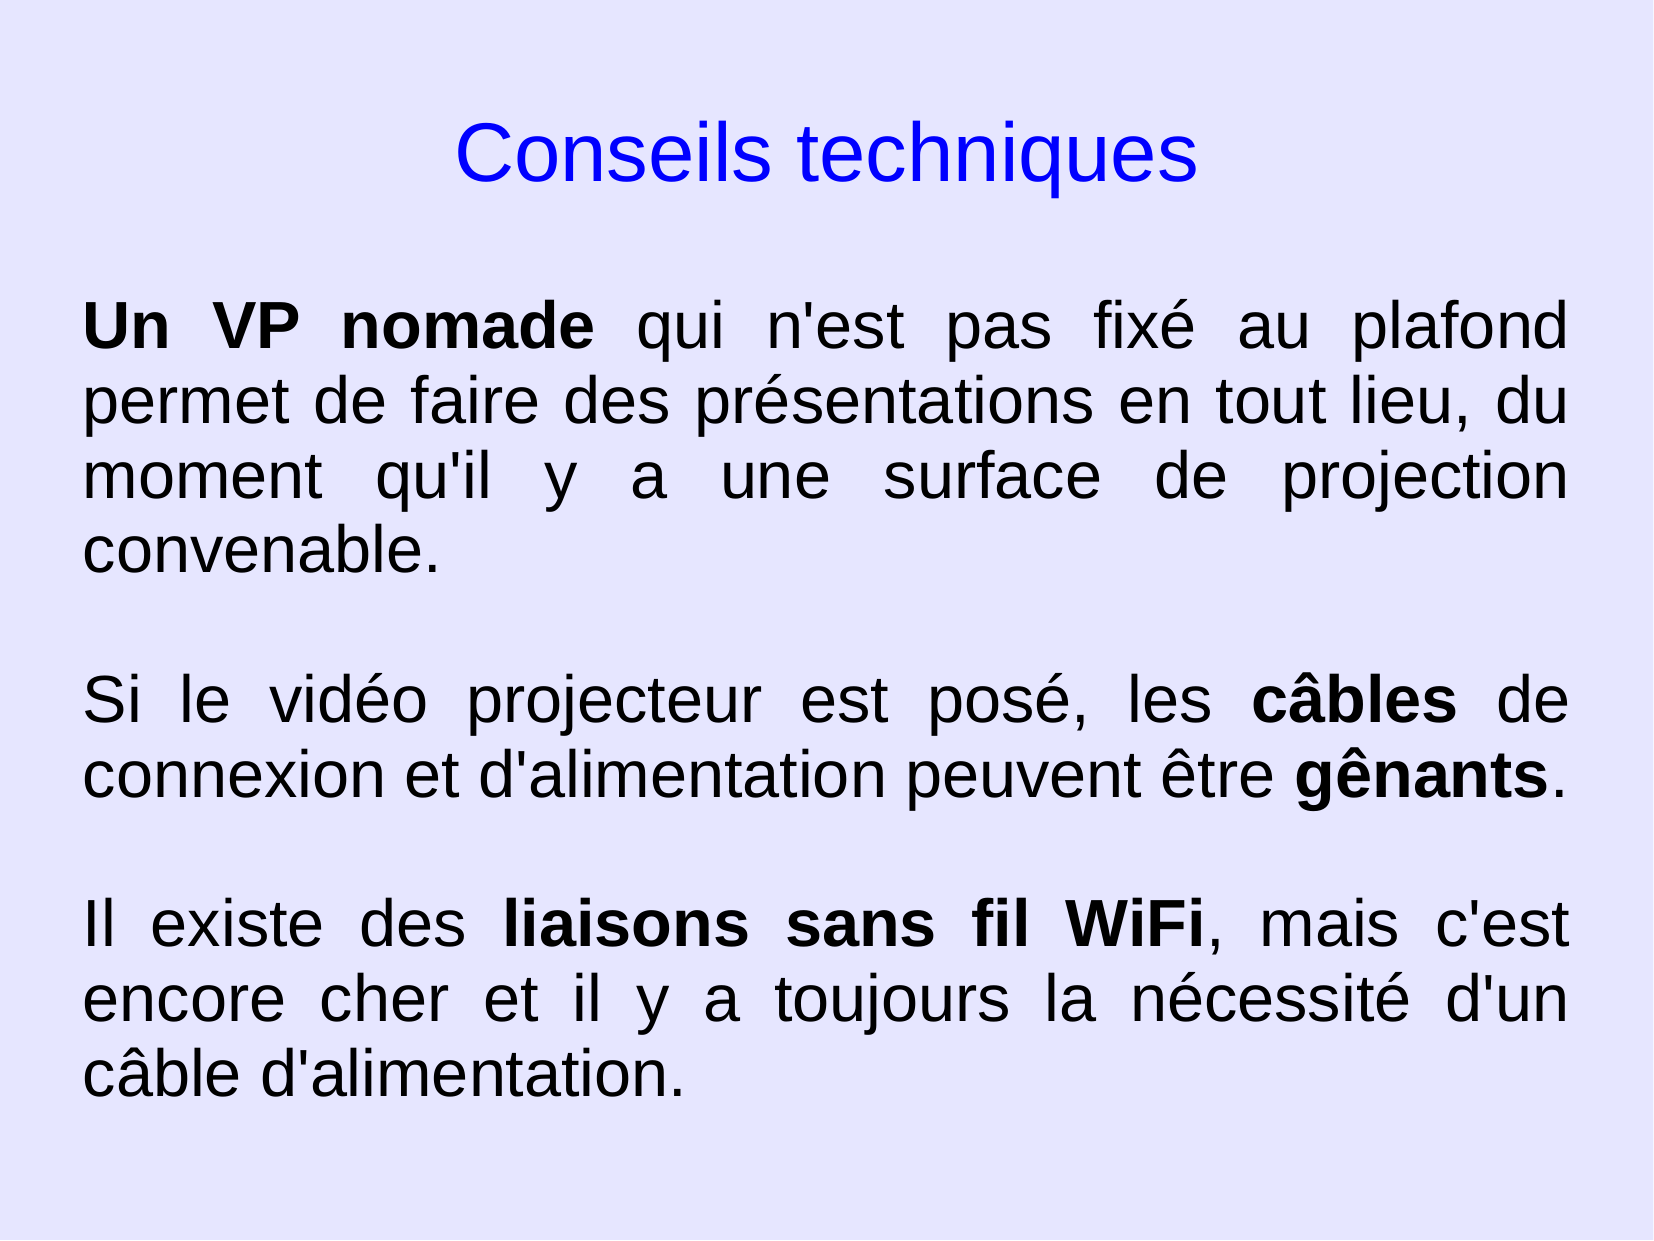

# Conseils techniques
Un VP nomade qui n'est pas fixé au plafond permet de faire des présentations en tout lieu, du moment qu'il y a une surface de projection convenable.
Si le vidéo projecteur est posé, les câbles de connexion et d'alimentation peuvent être gênants.
Il existe des liaisons sans fil WiFi, mais c'est encore cher et il y a toujours la nécessité d'un câble d'alimentation.